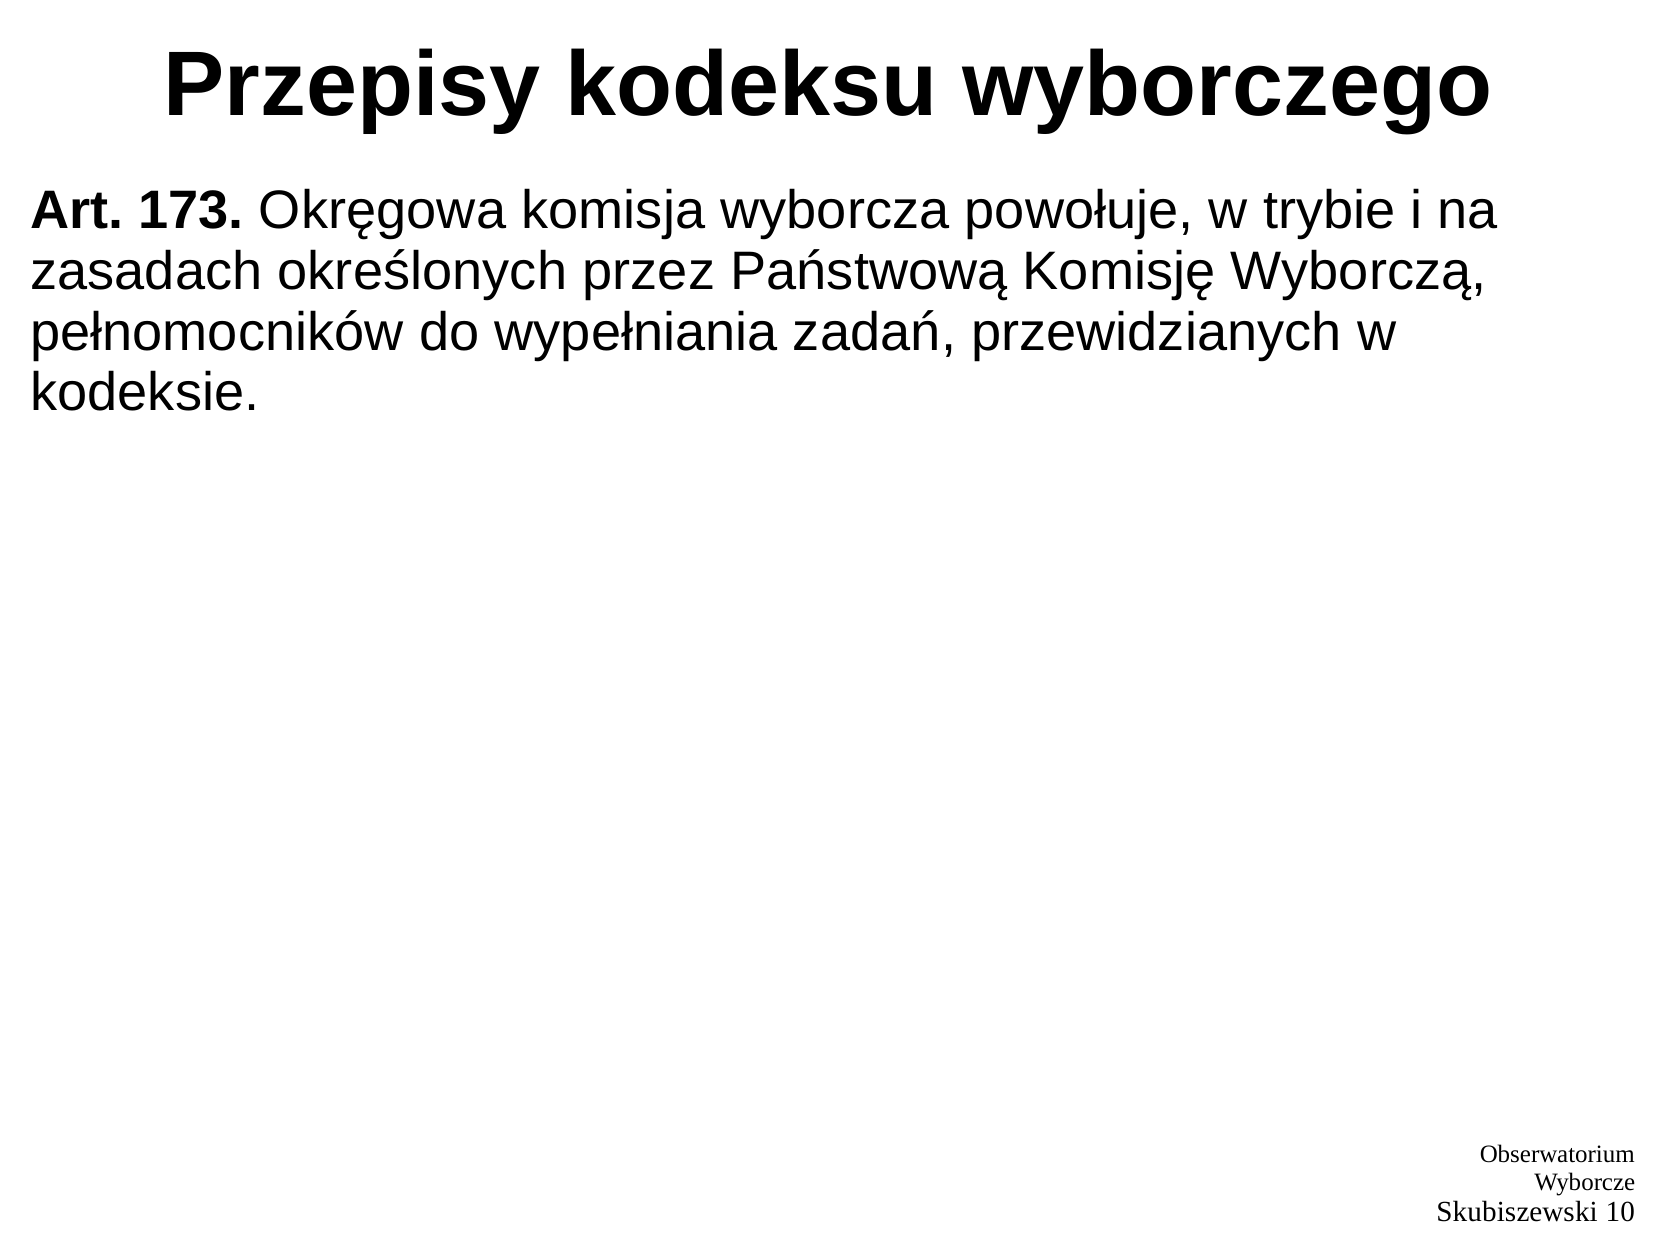

# Przepisy kodeksu wyborczego
Art. 173. Okręgowa komisja wyborcza powołuje, w trybie i na zasadach określonych przez Państwową Komisję Wyborczą, pełnomocników do wypełniania zadań, przewidzianych w kodeksie.
10